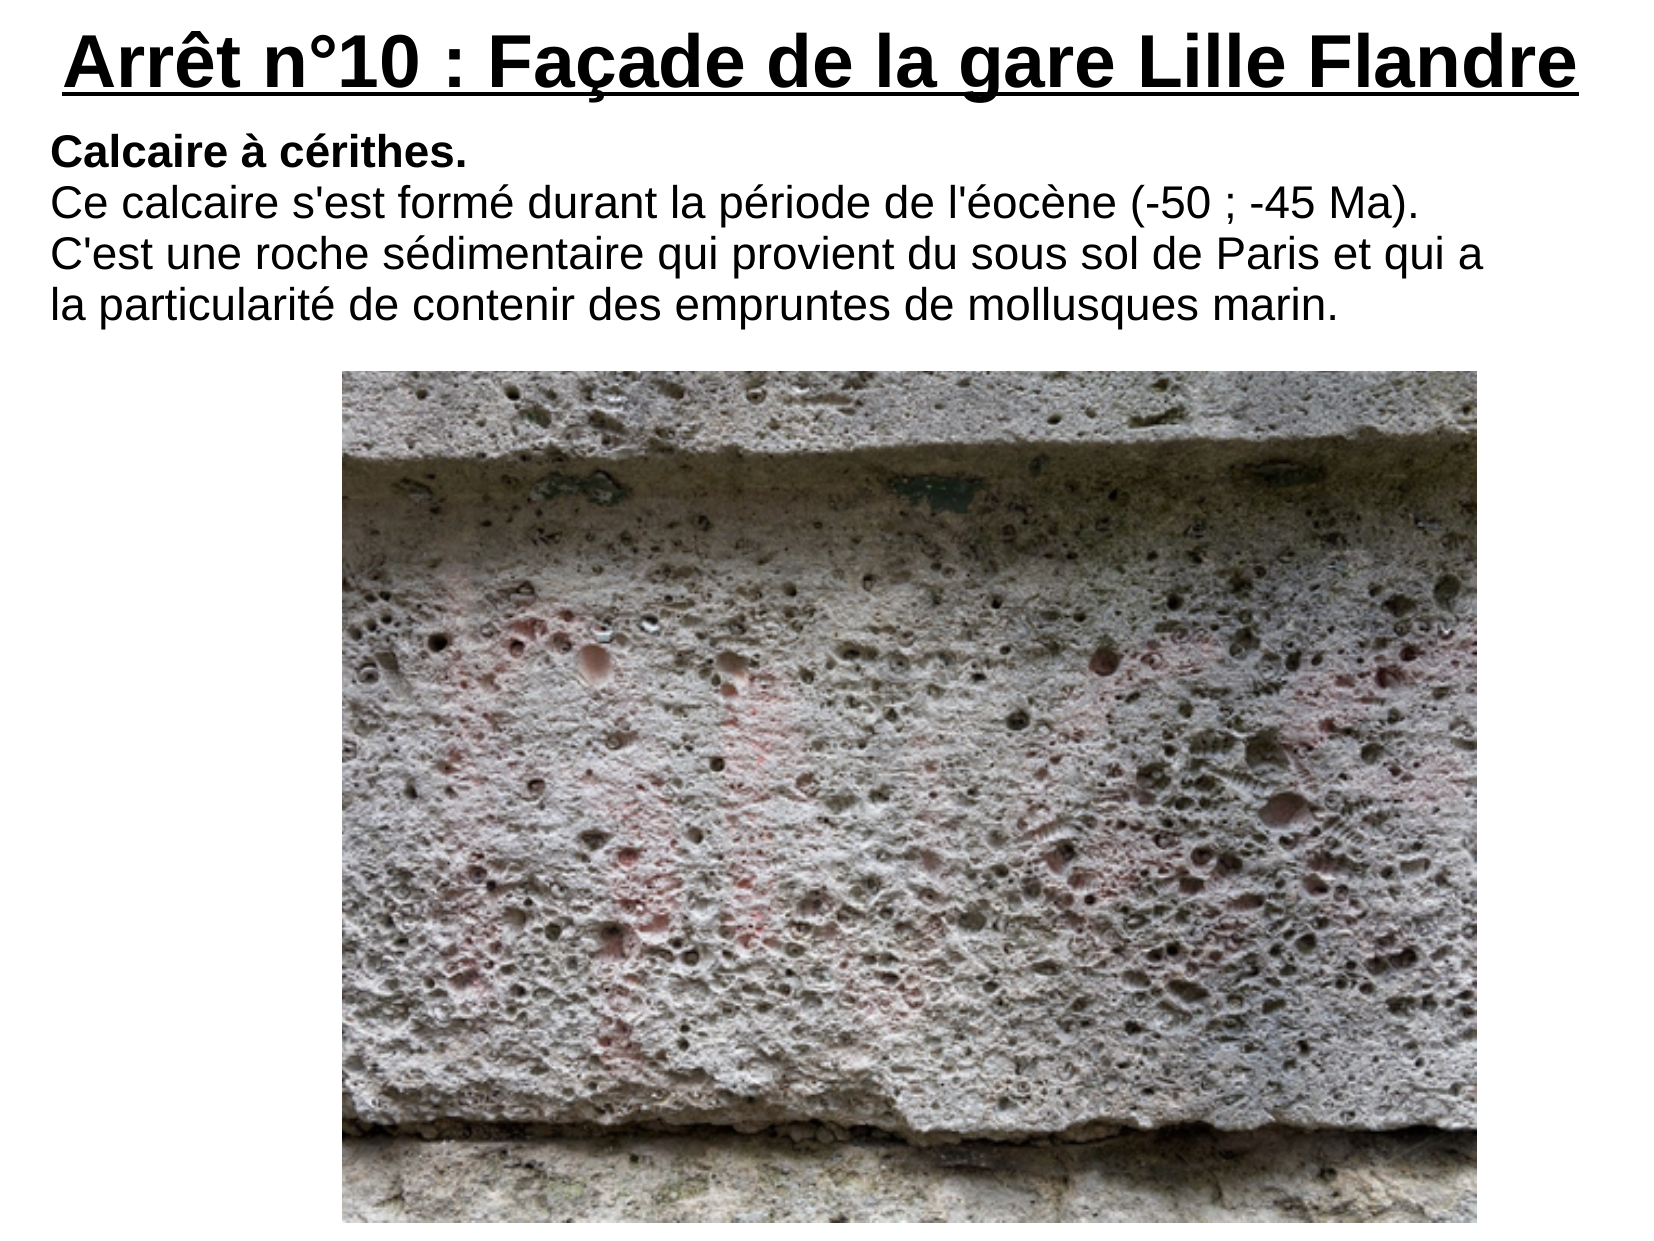

# Arrêt n°10 : Façade de la gare Lille Flandre
Calcaire à cérithes.
Ce calcaire s'est formé durant la période de l'éocène (-50 ; -45 Ma).
C'est une roche sédimentaire qui provient du sous sol de Paris et qui a la particularité de contenir des empruntes de mollusques marin.